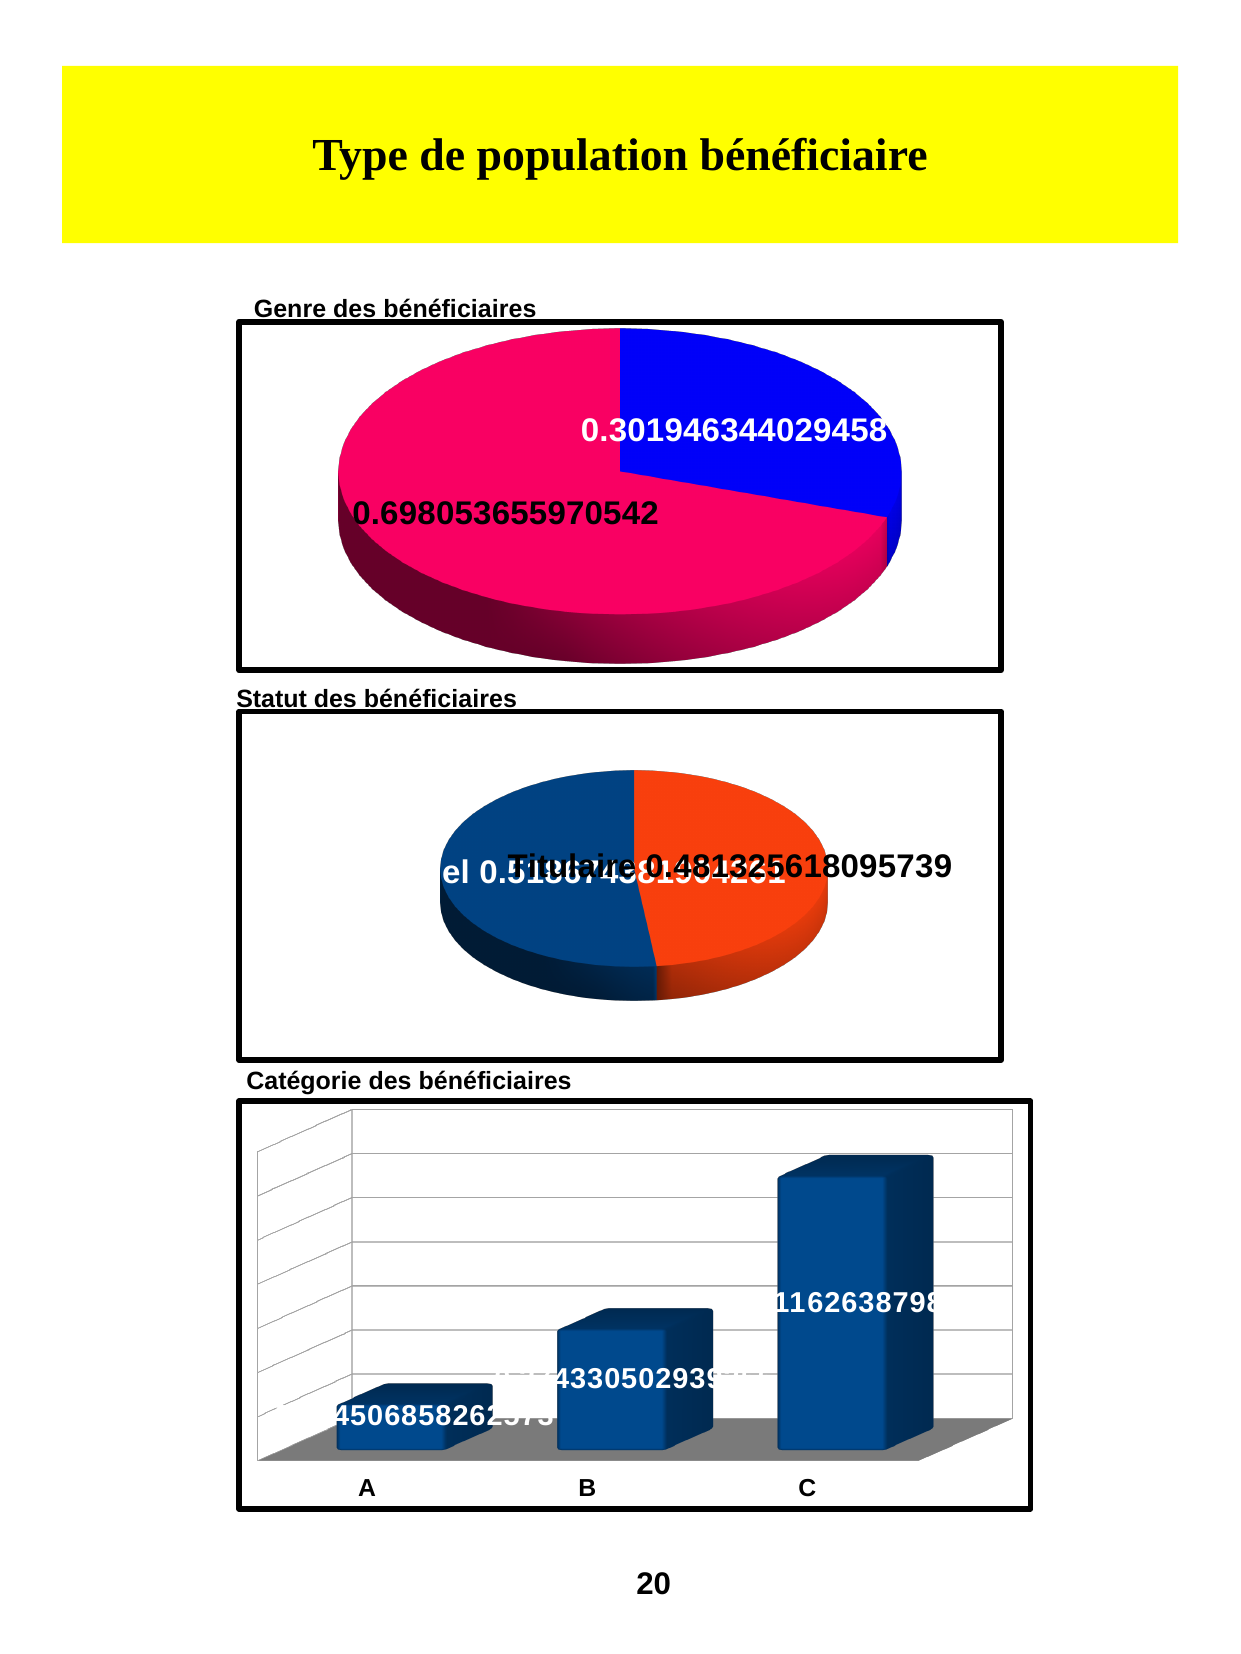

#
Type de population bénéficiaire
Genre des bénéficiaires
[unsupported chart]
Statut des bénéficiaires
[unsupported chart]
Catégorie des bénéficiaires
[unsupported chart]